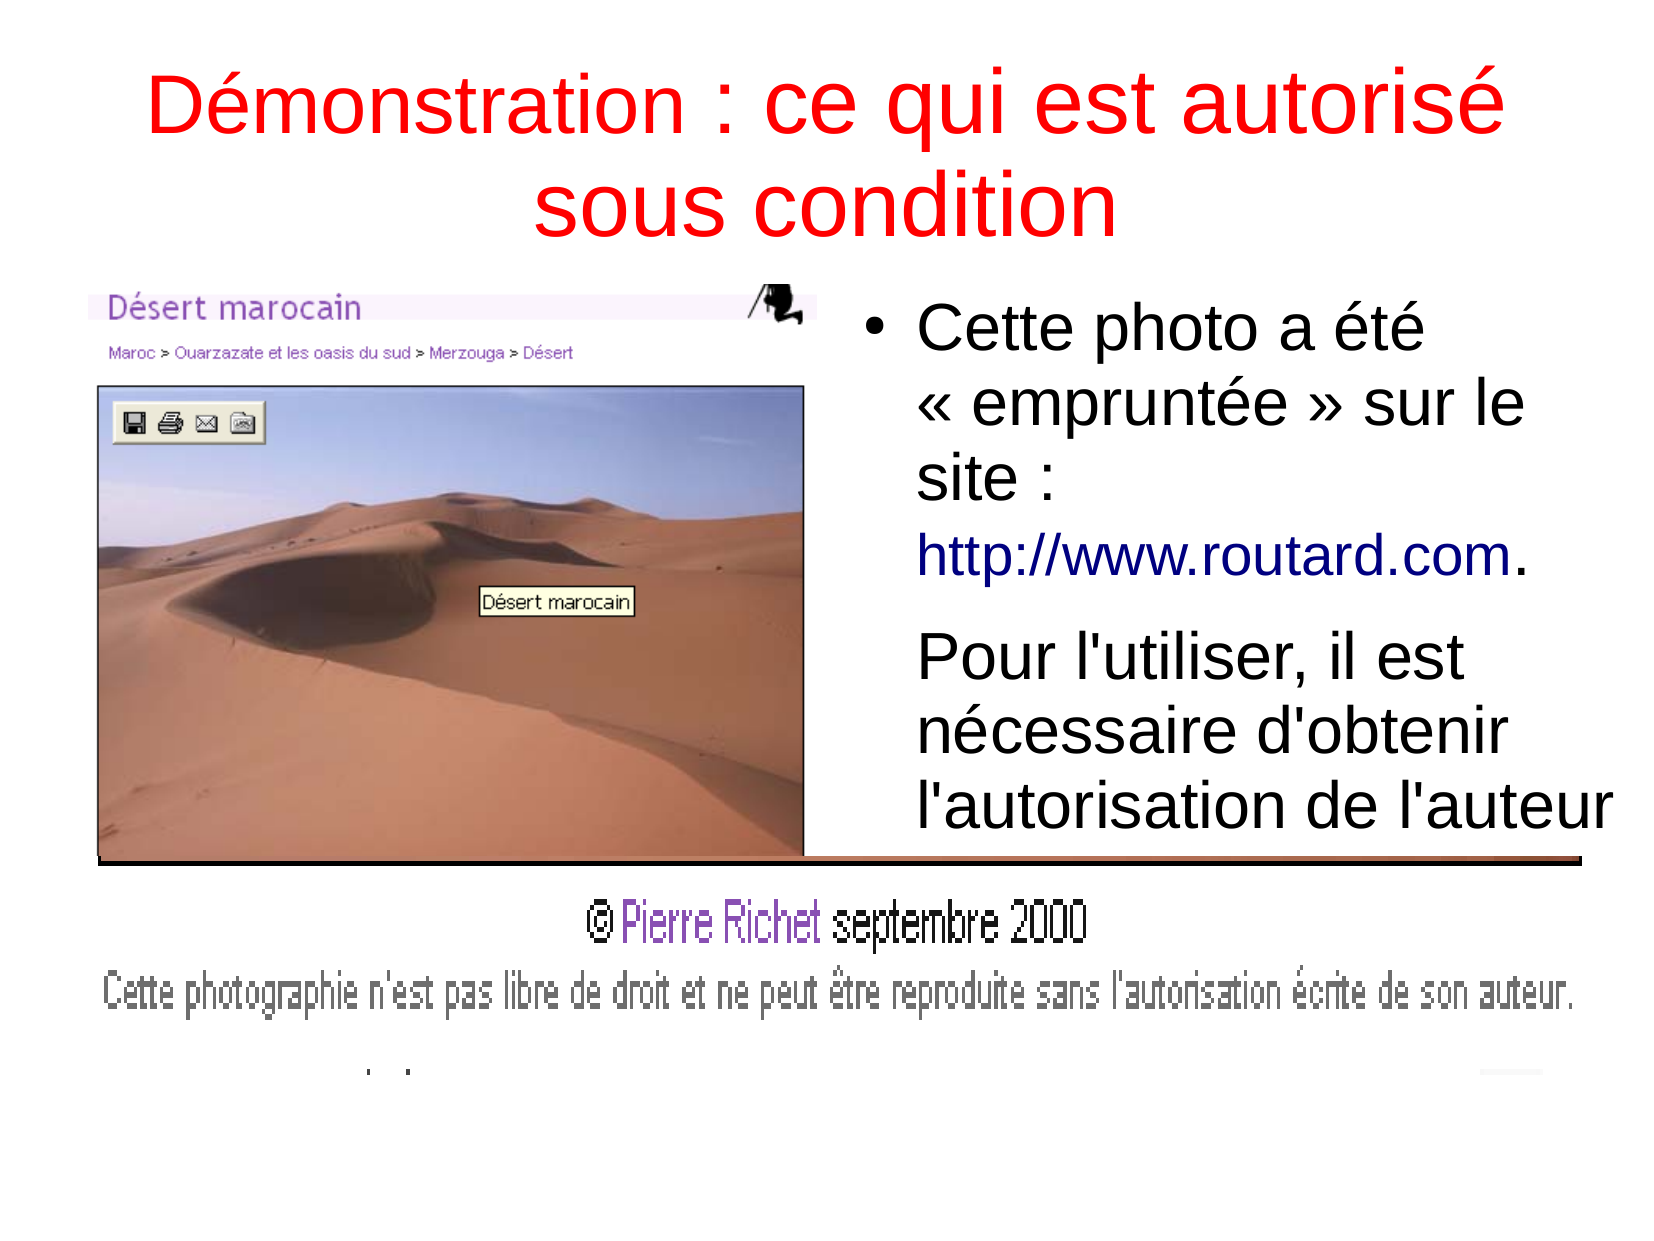

# Démonstration : ce qui est autorisé sous condition
Cette photo a été « empruntée » sur le site : http://www.routard.com.
Pour l'utiliser, il est nécessaire d'obtenir l'autorisation de l'auteur .